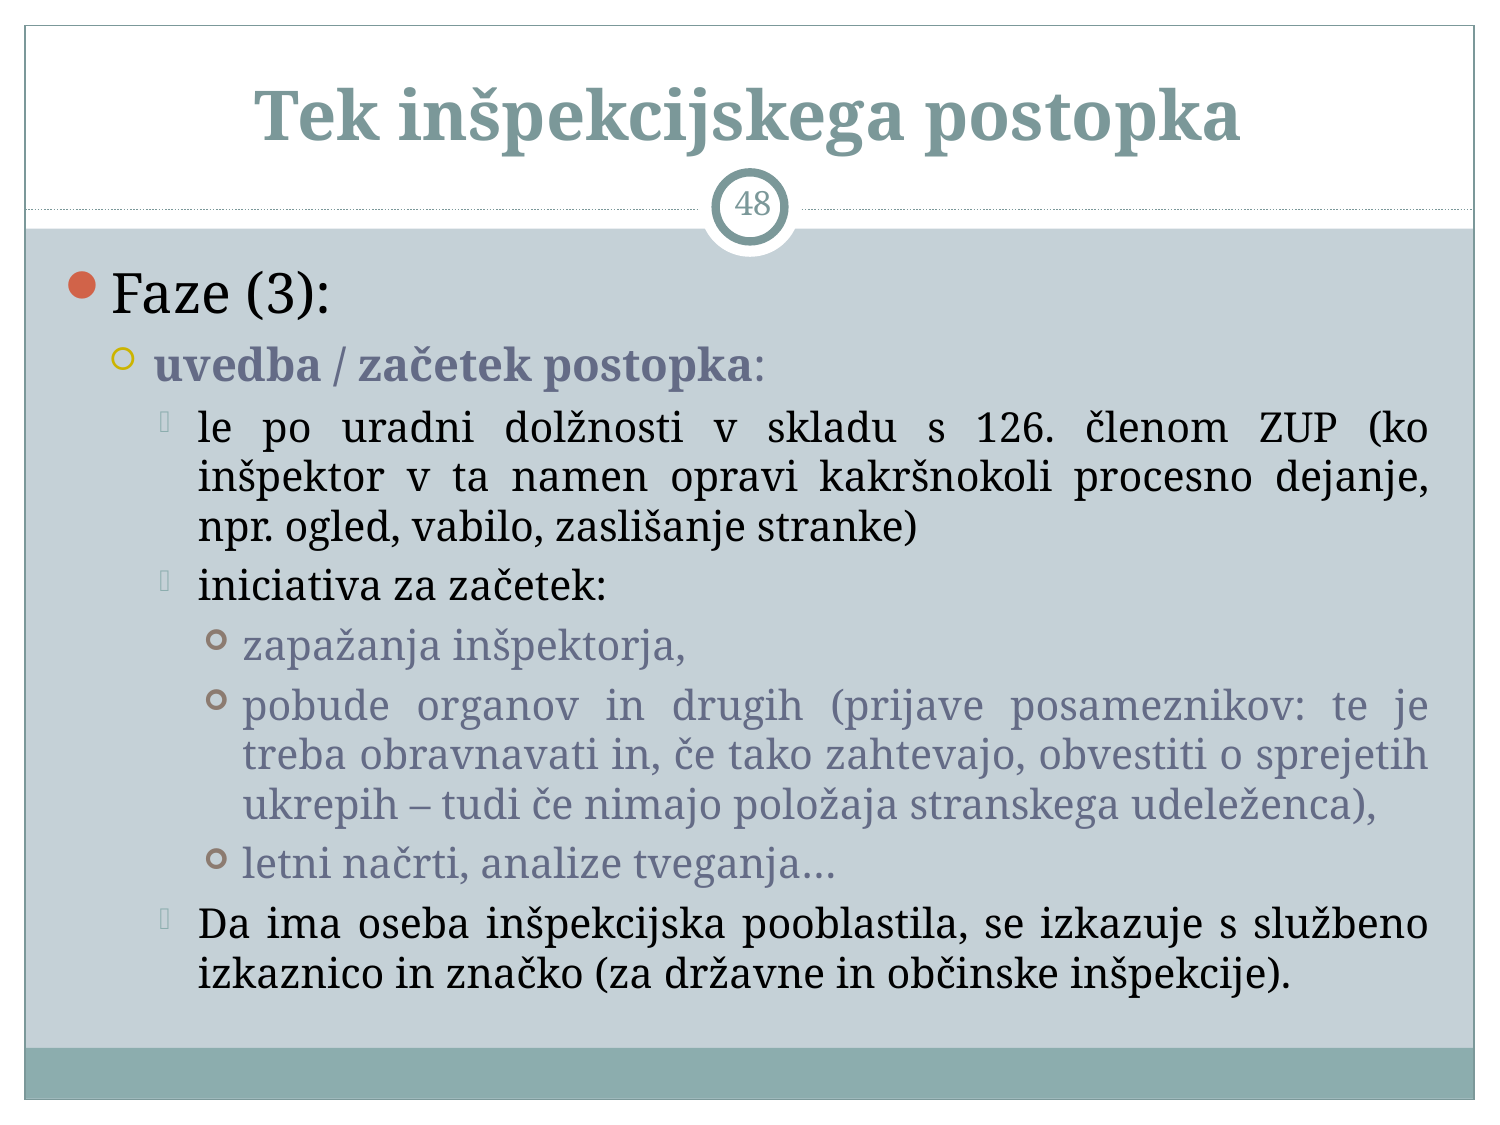

# Tek inšpekcijskega postopka
Faze (3):
uvedba / začetek postopka:
le po uradni dolžnosti v skladu s 126. členom ZUP (ko inšpektor v ta namen opravi kakršnokoli procesno dejanje, npr. ogled, vabilo, zaslišanje stranke)
iniciativa za začetek:
zapažanja inšpektorja,
pobude organov in drugih (prijave posameznikov: te je treba obravnavati in, če tako zahtevajo, obvestiti o sprejetih ukrepih – tudi če nimajo položaja stranskega udeleženca),
letni načrti, analize tveganja…
Da ima oseba inšpekcijska pooblastila, se izkazuje s službeno izkaznico in značko (za državne in občinske inšpekcije).